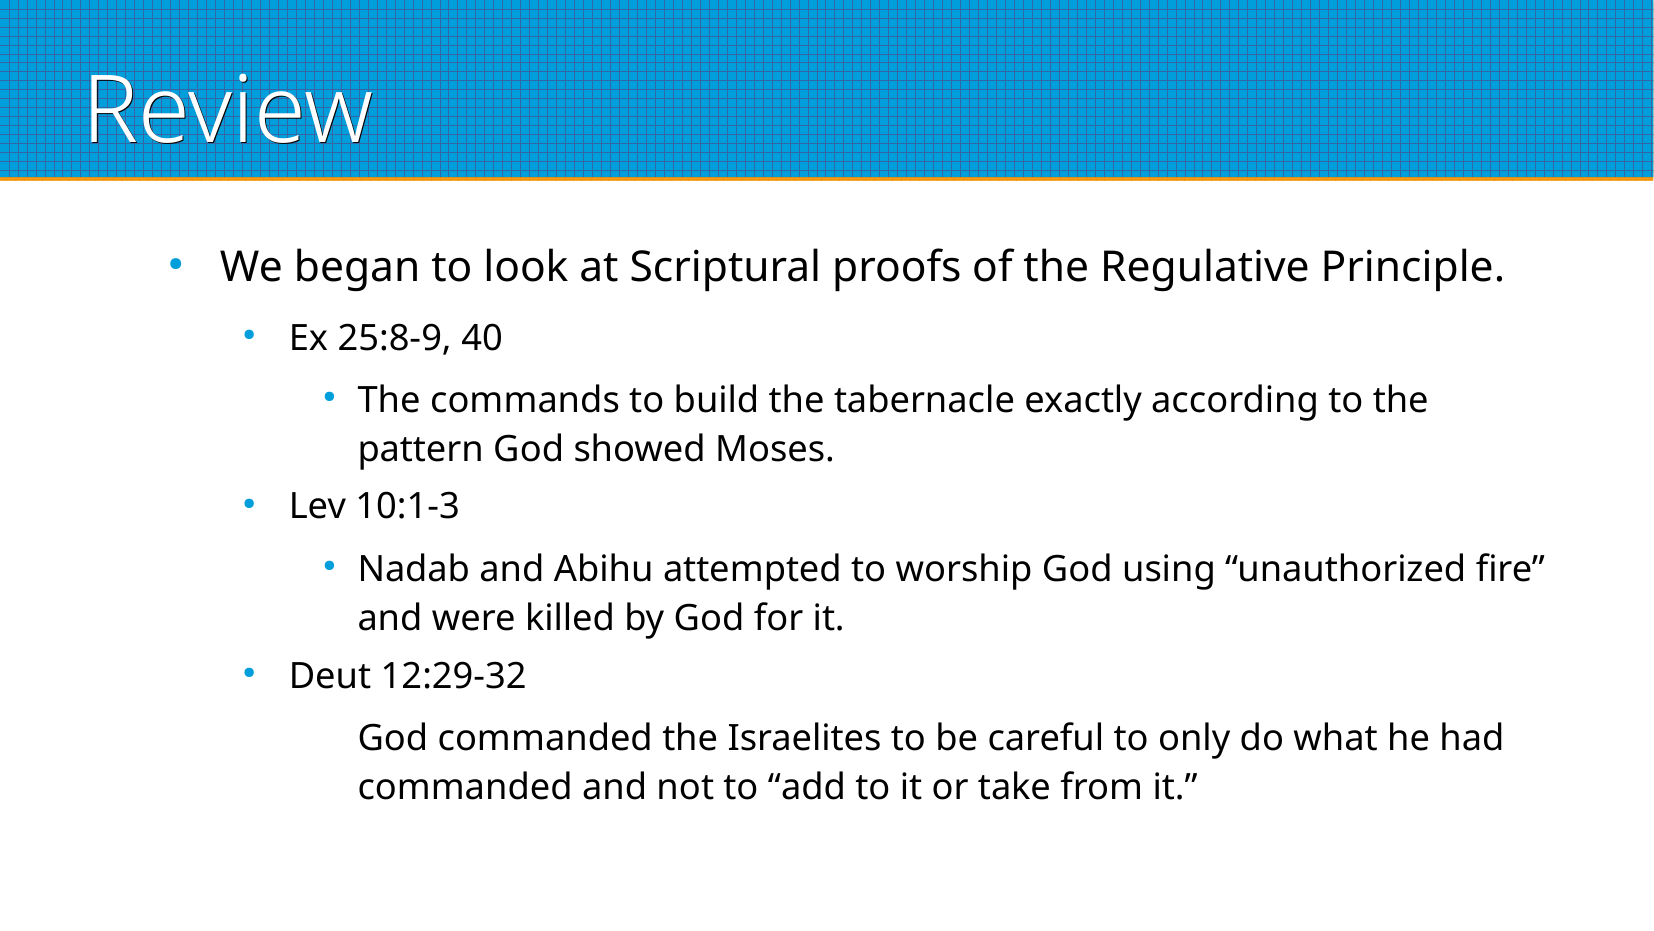

# Review
We began to look at Scriptural proofs of the Regulative Principle.
Ex 25:8-9, 40
The commands to build the tabernacle exactly according to the pattern God showed Moses.
Lev 10:1-3
Nadab and Abihu attempted to worship God using “unauthorized fire” and were killed by God for it.
Deut 12:29-32
God commanded the Israelites to be careful to only do what he had commanded and not to “add to it or take from it.”